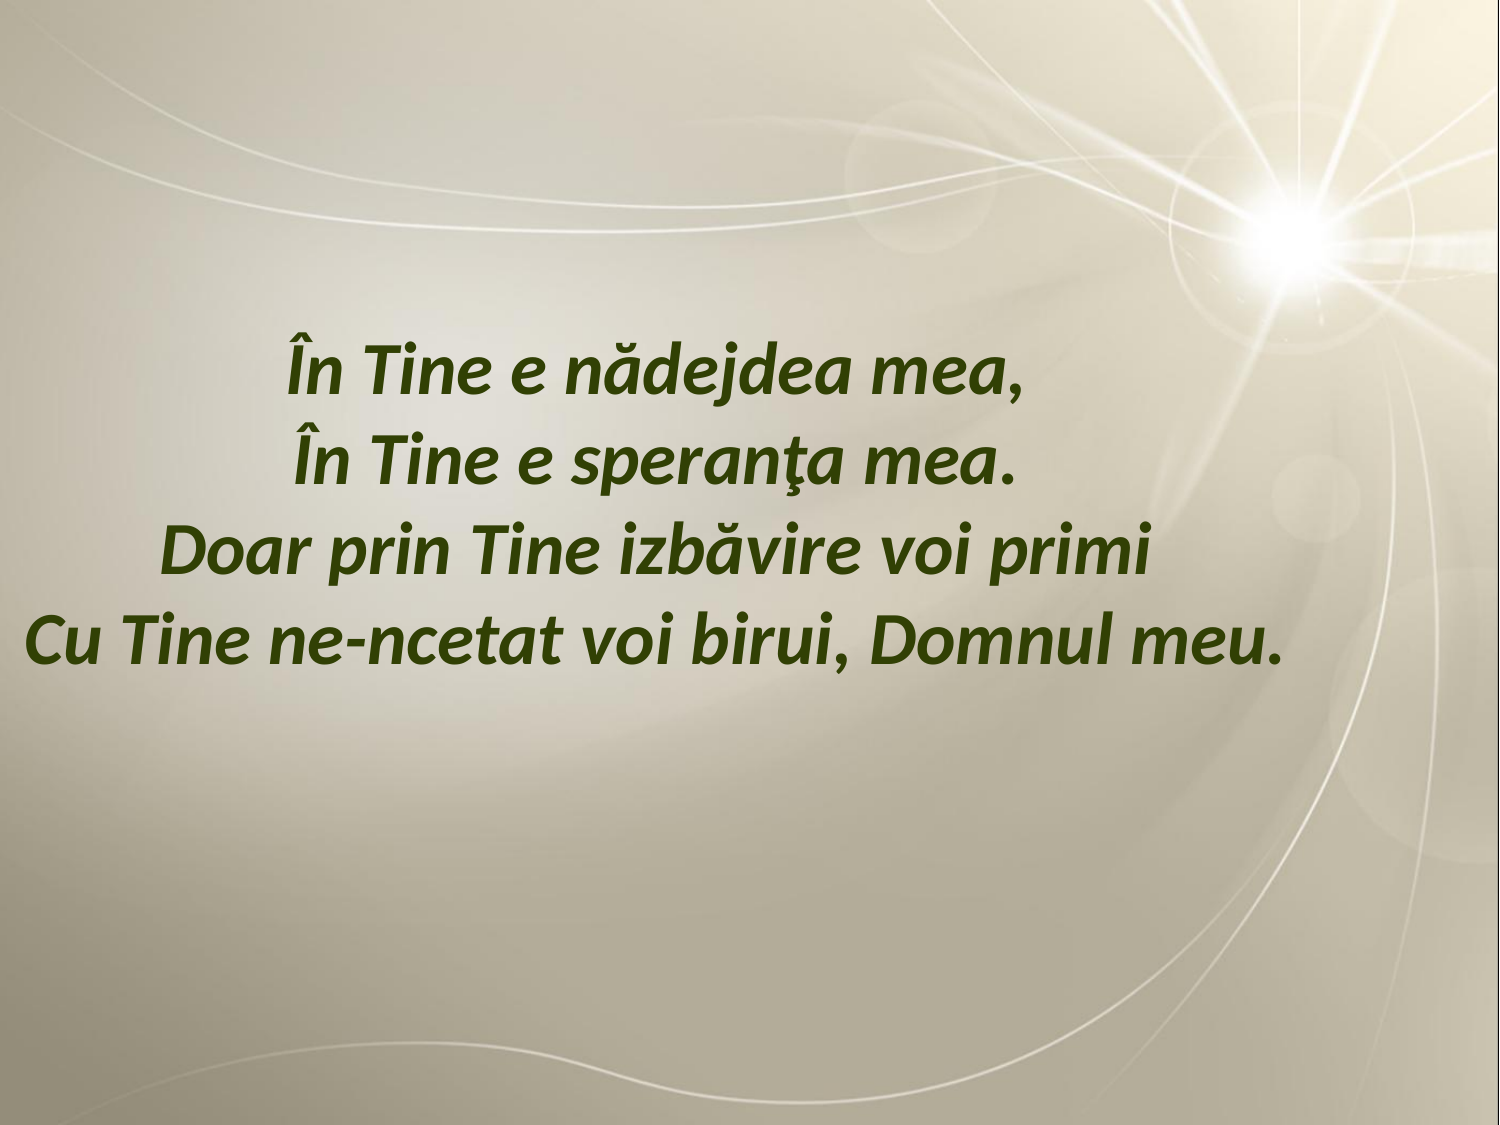

# În Tine e nădejdea mea, În Tine e speranţa mea. Doar prin Tine izbăvire voi primi Cu Tine ne-ncetat voi birui, Domnul meu.